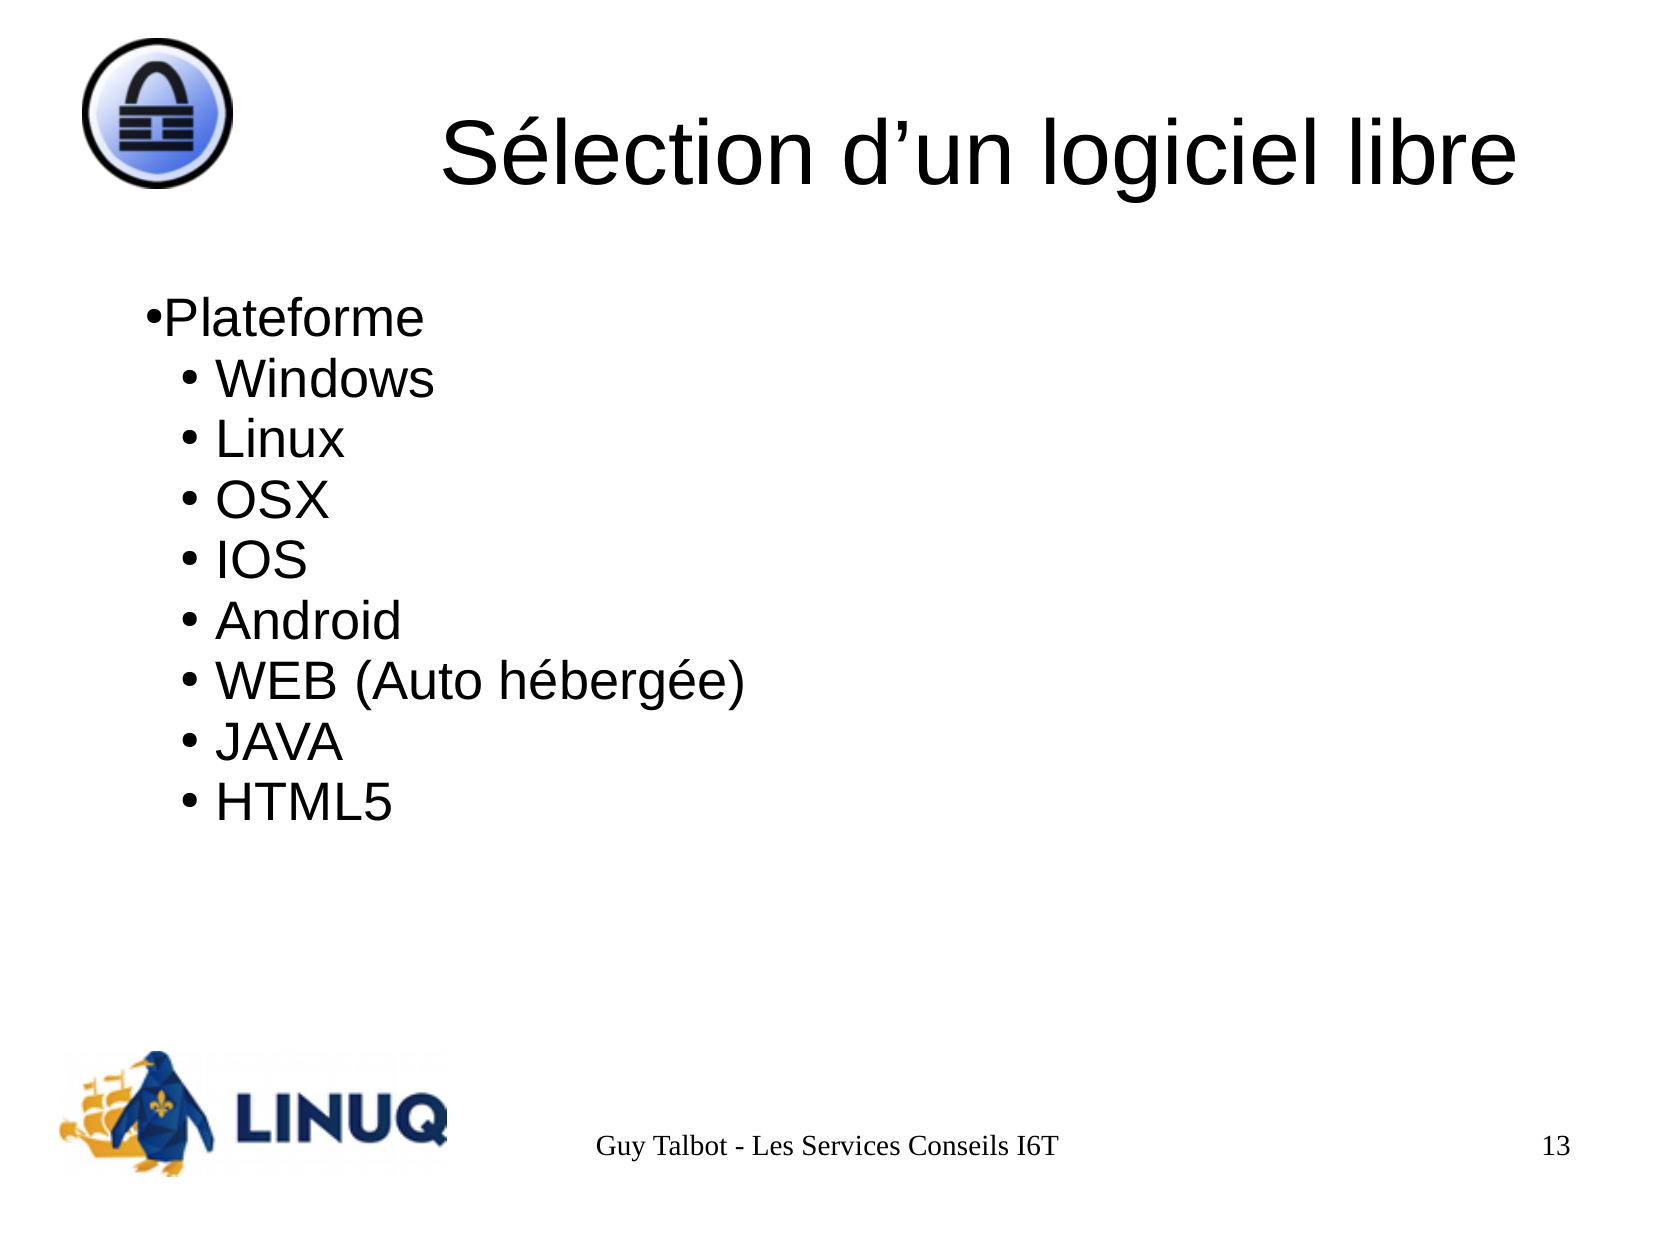

# Sélection d’un logiciel libre
Plateforme
Windows
Linux
OSX
IOS
Android
WEB (Auto hébergée)
JAVA
HTML5
Guy Talbot - Les Services Conseils I6T
13